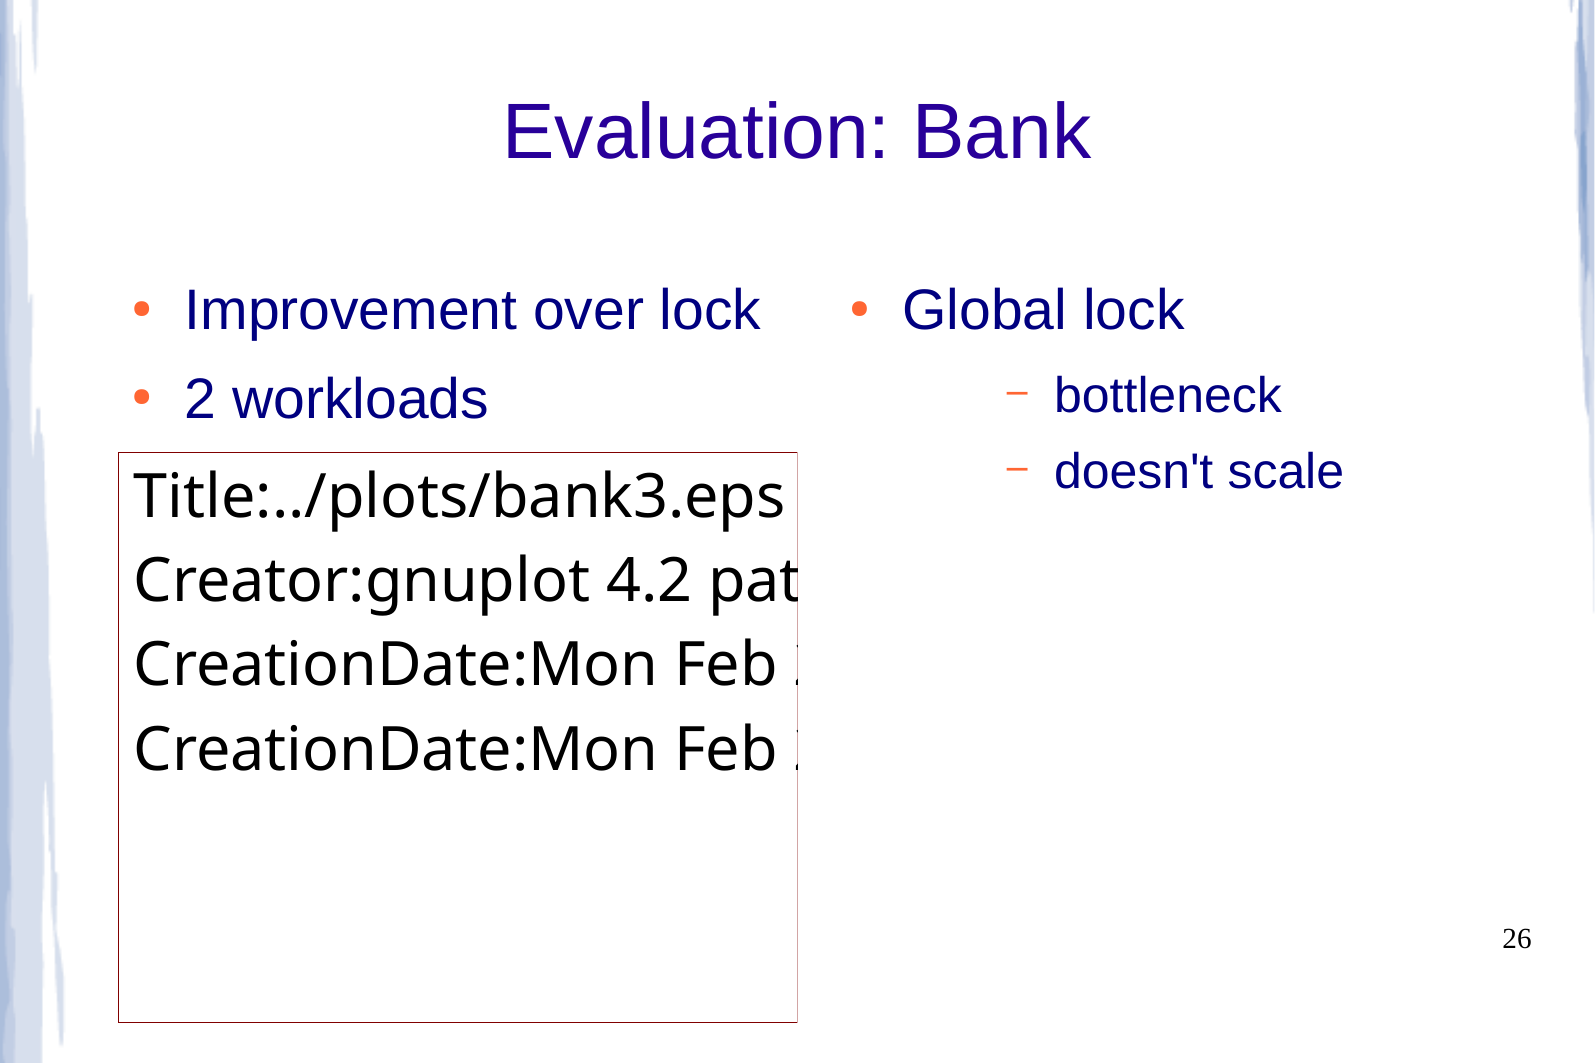

# Evaluation: Bank
Improvement over lock
2 workloads
Global lock
bottleneck
doesn't scale
26